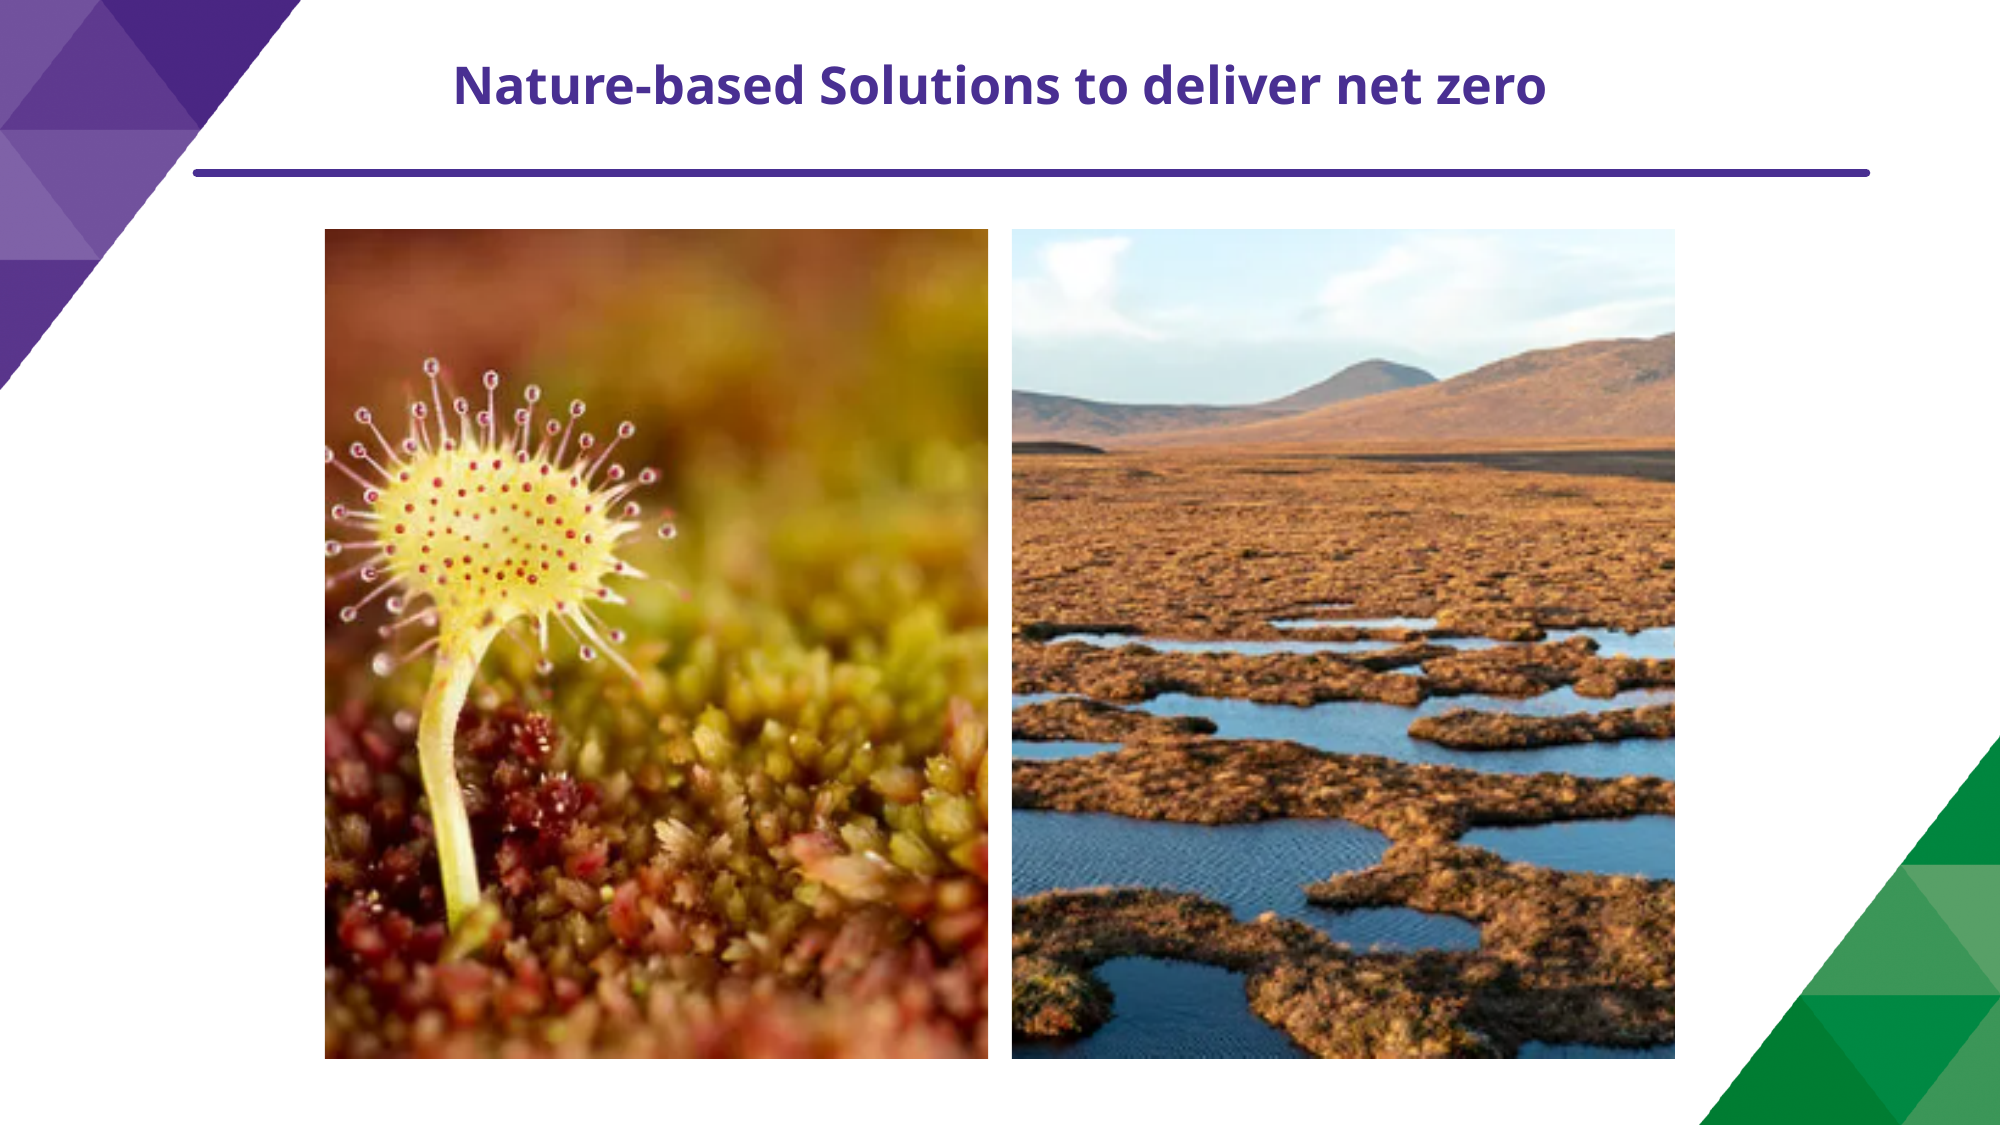

# Nature-based Solutions to deliver net zero